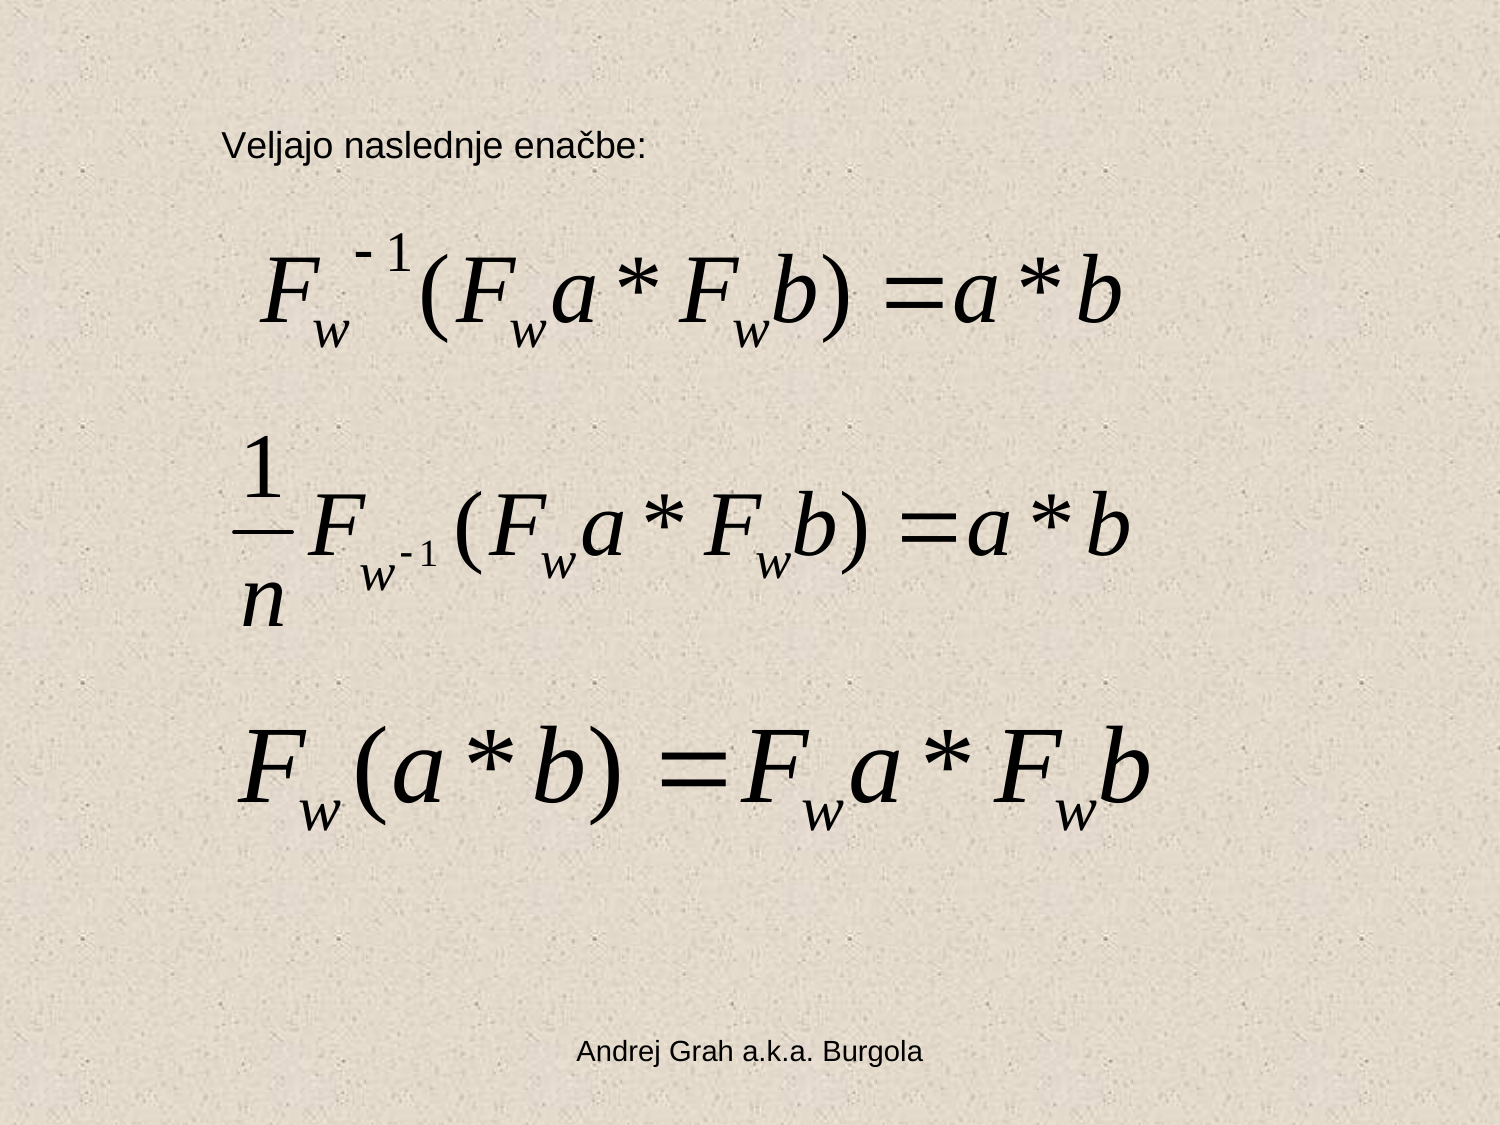

Veljajo naslednje enačbe:
Andrej Grah a.k.a. Burgola